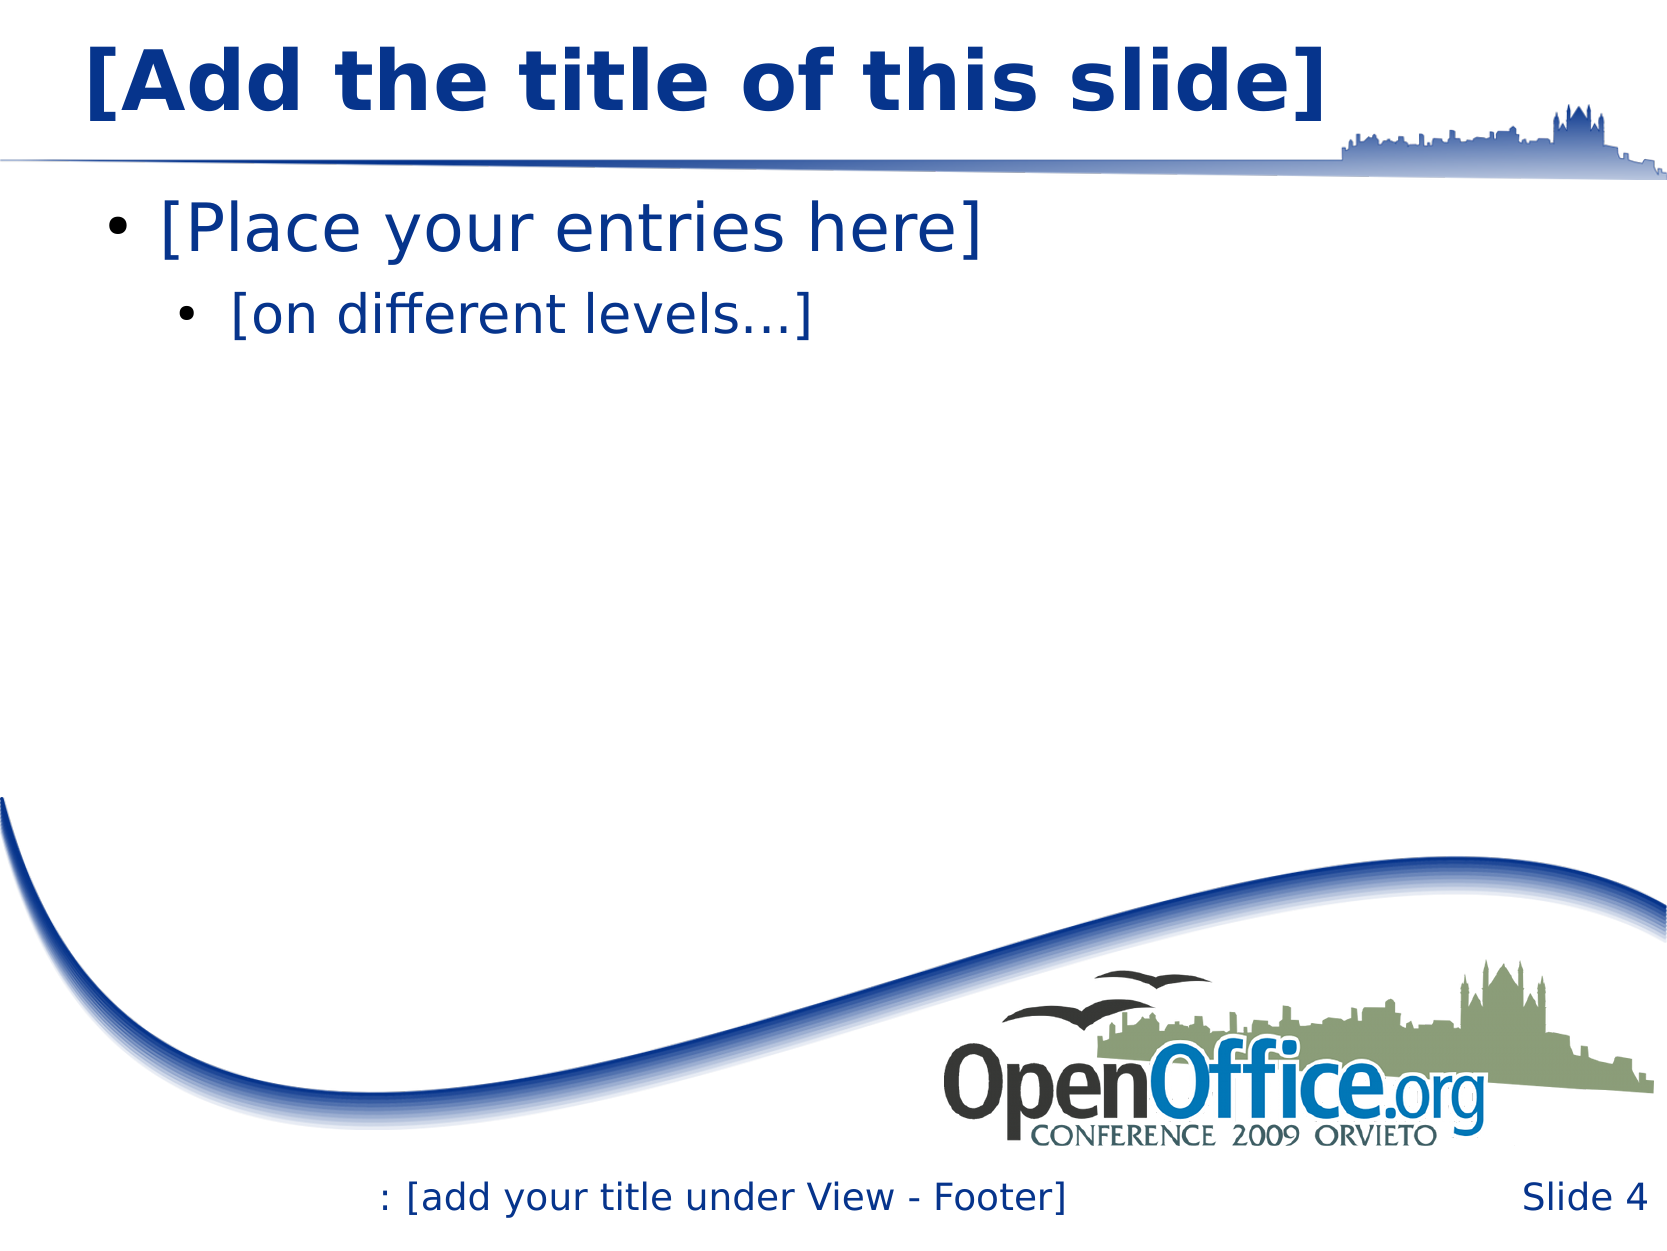

# [Add the title of this slide]
[Place your entries here]
[on different levels...]
[add your title under View - Footer]
4